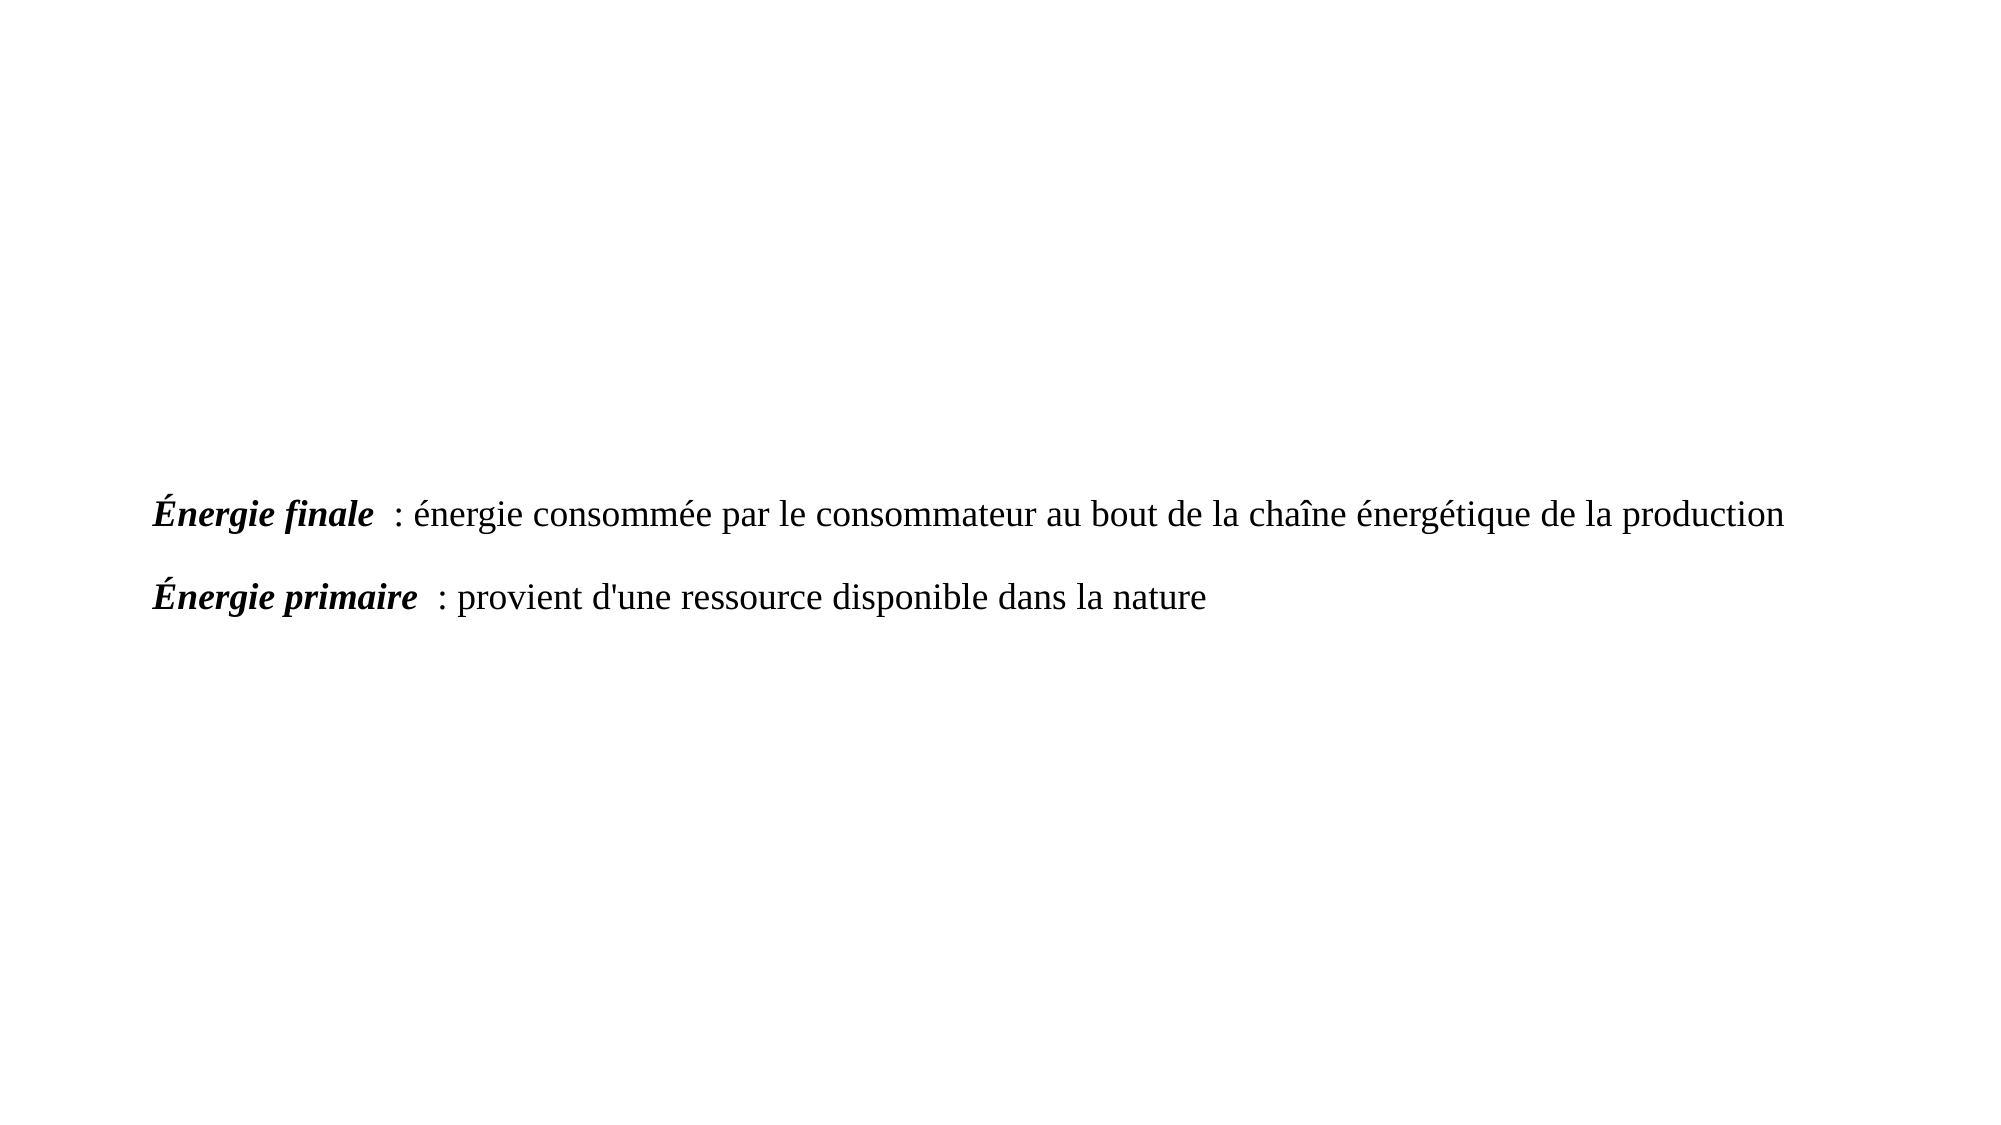

Énergie finale  : énergie consommée par le consommateur au bout de la chaîne énergétique de la production
Énergie primaire  : provient d'une ressource disponible dans la nature